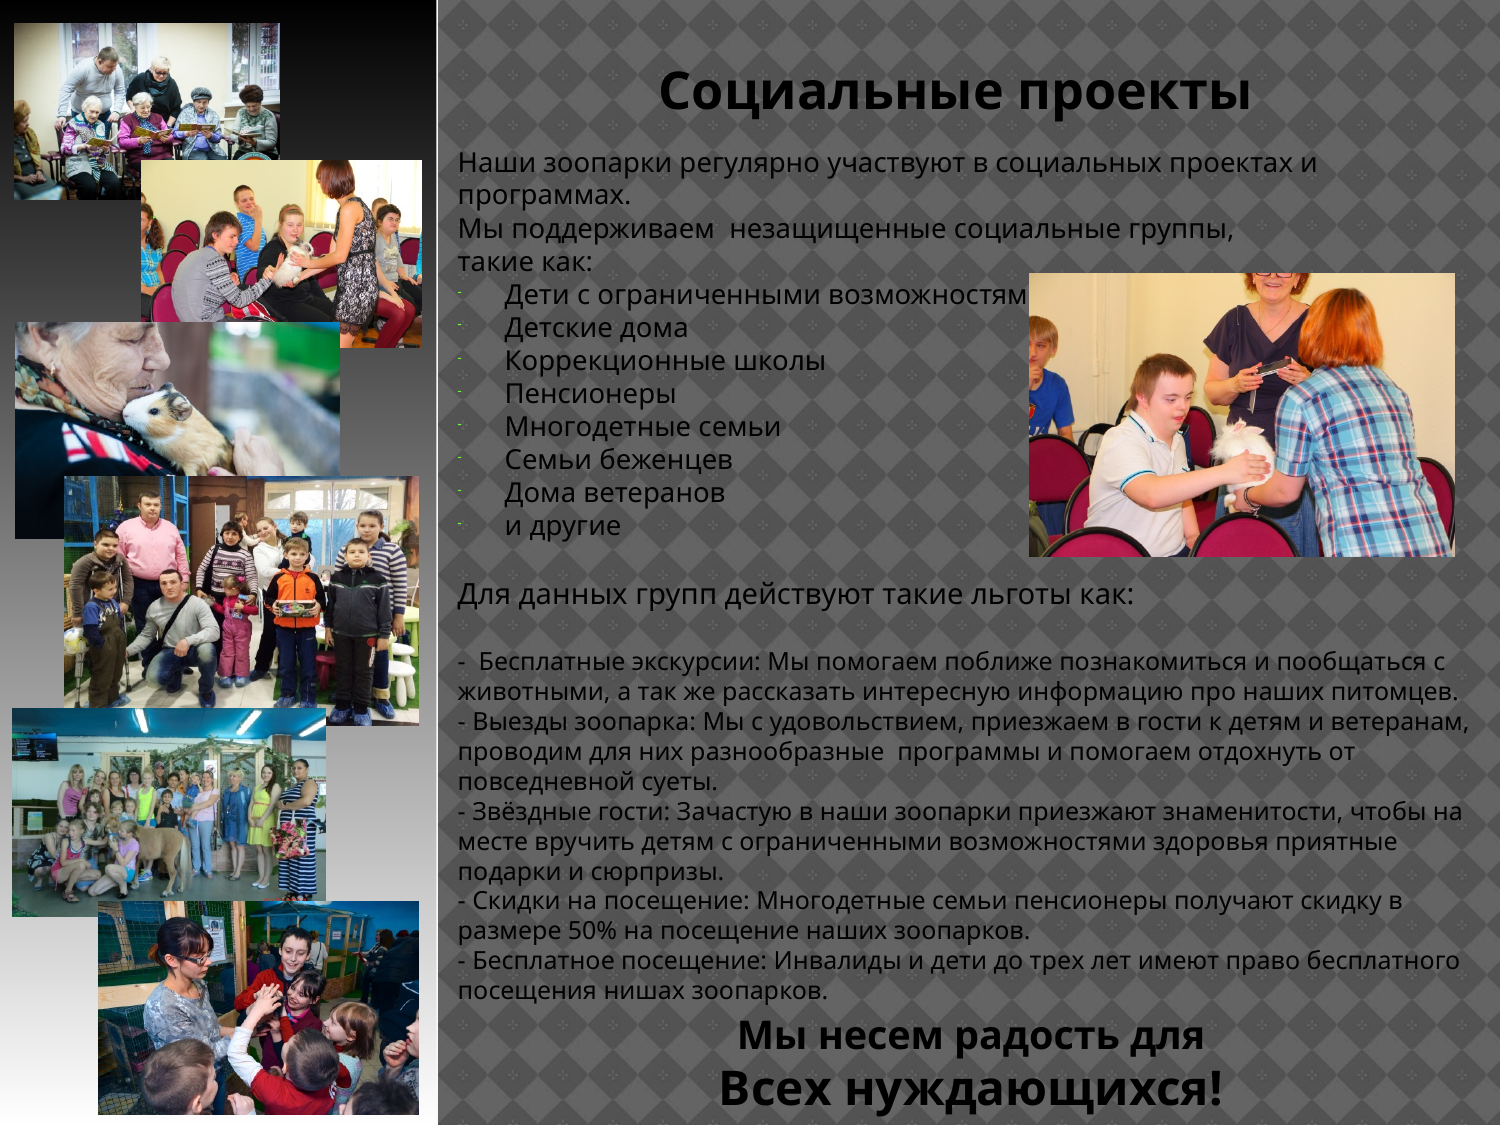

Социальные проекты
Наши зоопарки регулярно участвуют в социальных проектах и программах.
Мы поддерживаем  незащищенные социальные группы, 
такие как:
Дети с ограниченными возможностями
Детские дома
Коррекционные школы
Пенсионеры
Многодетные семьи
Семьи беженцев
Дома ветеранов
и другие
Для данных групп действуют такие льготы как:
-  Бесплатные экскурсии: Мы помогаем поближе познакомиться и пообщаться с животными, а так же рассказать интересную информацию про наших питомцев.
- Выезды зоопарка: Мы с удовольствием, приезжаем в гости к детям и ветеранам, проводим для них разнообразные  программы и помогаем отдохнуть от повседневной суеты.
- Звёздные гости: Зачастую в наши зоопарки приезжают знаменитости, чтобы на месте вручить детям с ограниченными возможностями здоровья приятные подарки и сюрпризы.
- Скидки на посещение: Многодетные семьи пенсионеры получают скидку в размере 50% на посещение наших зоопарков.
- Бесплатное посещение: Инвалиды и дети до трех лет имеют право бесплатного посещения нишах зоопарков.
Мы несем радость для
Всех нуждающихся!